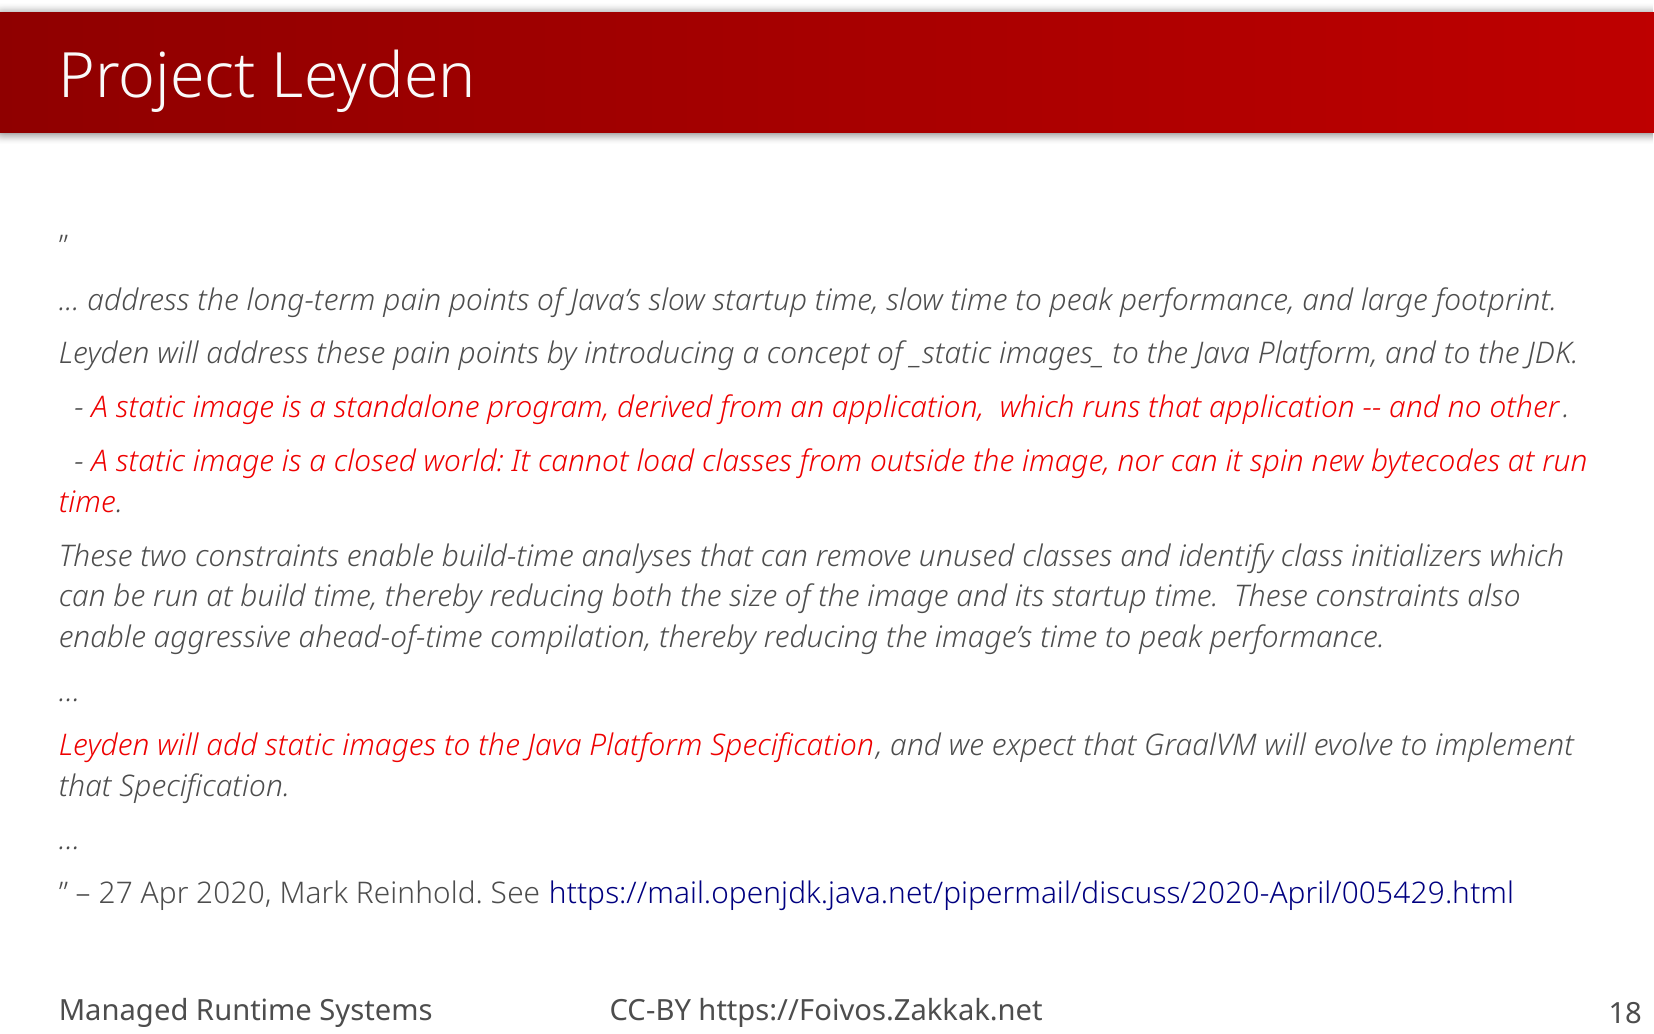

# Project Leyden
”
... address the long-term pain points of Java’s slow startup time, slow time to peak performance, and large footprint.
Leyden will address these pain points by introducing a concept of _static images_ to the Java Platform, and to the JDK.
 - A static image is a standalone program, derived from an application, which runs that application -- and no other.
 - A static image is a closed world: It cannot load classes from outside the image, nor can it spin new bytecodes at run time.
These two constraints enable build-time analyses that can remove unused classes and identify class initializers which can be run at build time, thereby reducing both the size of the image and its startup time. These constraints also enable aggressive ahead-of-time compilation, thereby reducing the image’s time to peak performance.
…
Leyden will add static images to the Java Platform Specification, and we expect that GraalVM will evolve to implement that Specification.
…
” – 27 Apr 2020, Mark Reinhold. See https://mail.openjdk.java.net/pipermail/discuss/2020-April/005429.html
Managed Runtime Systems
CC-BY https://Foivos.Zakkak.net
18